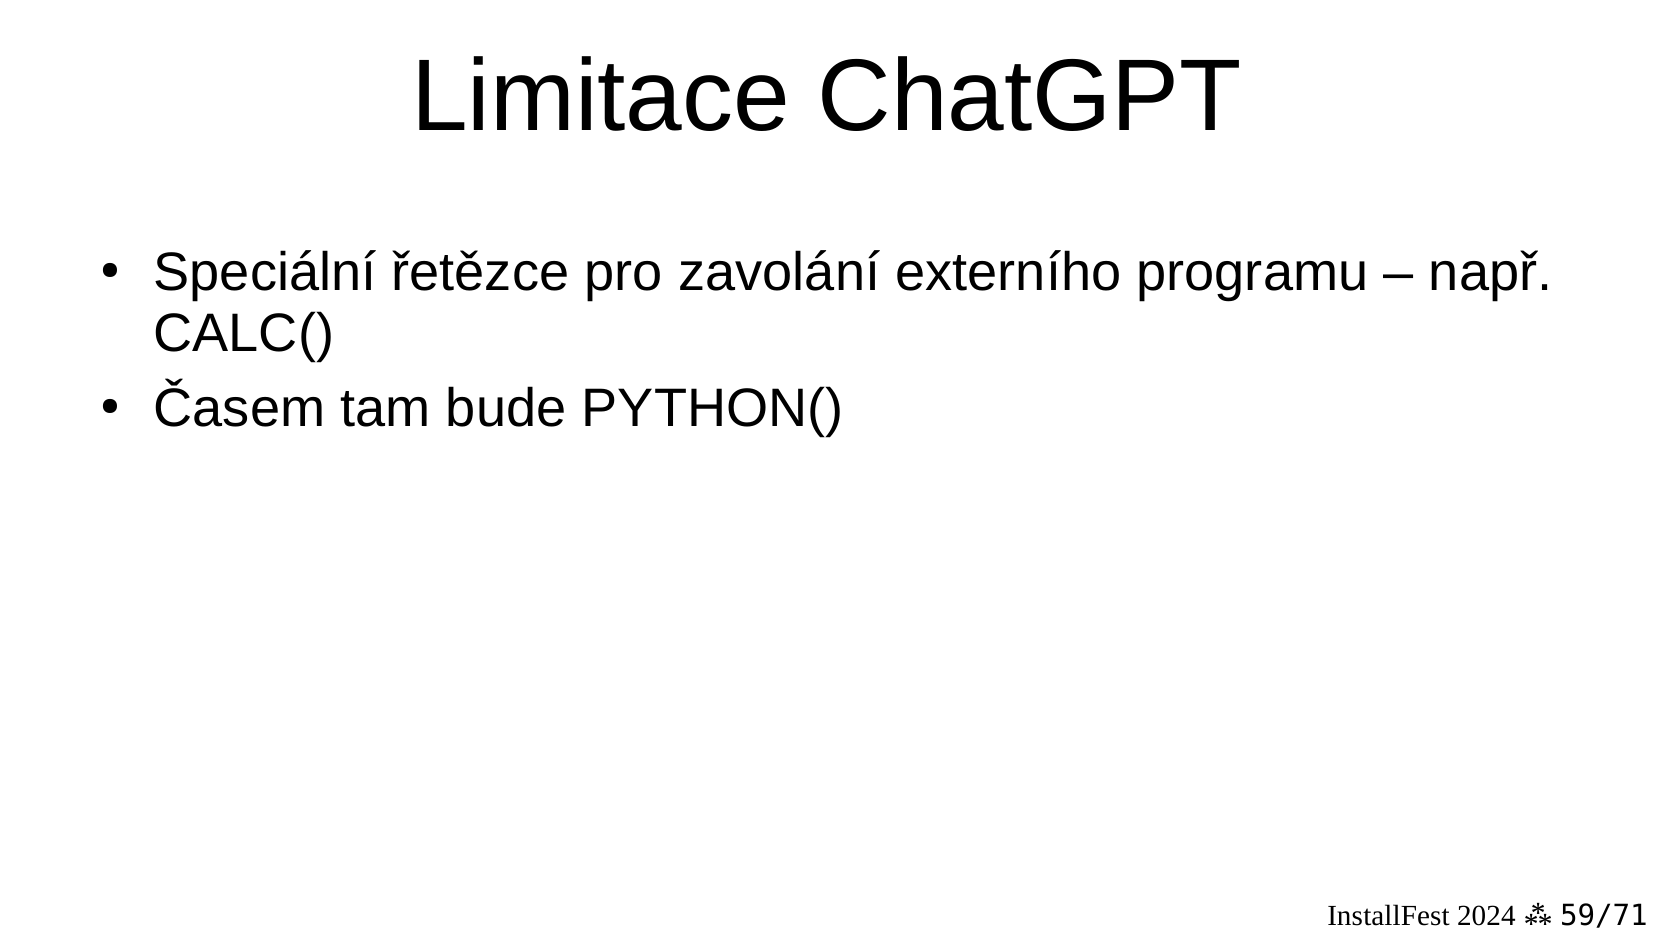

# Limitace ChatGPT
Speciální řetězce pro zavolání externího programu – např. CALC()
Časem tam bude PYTHON()
59